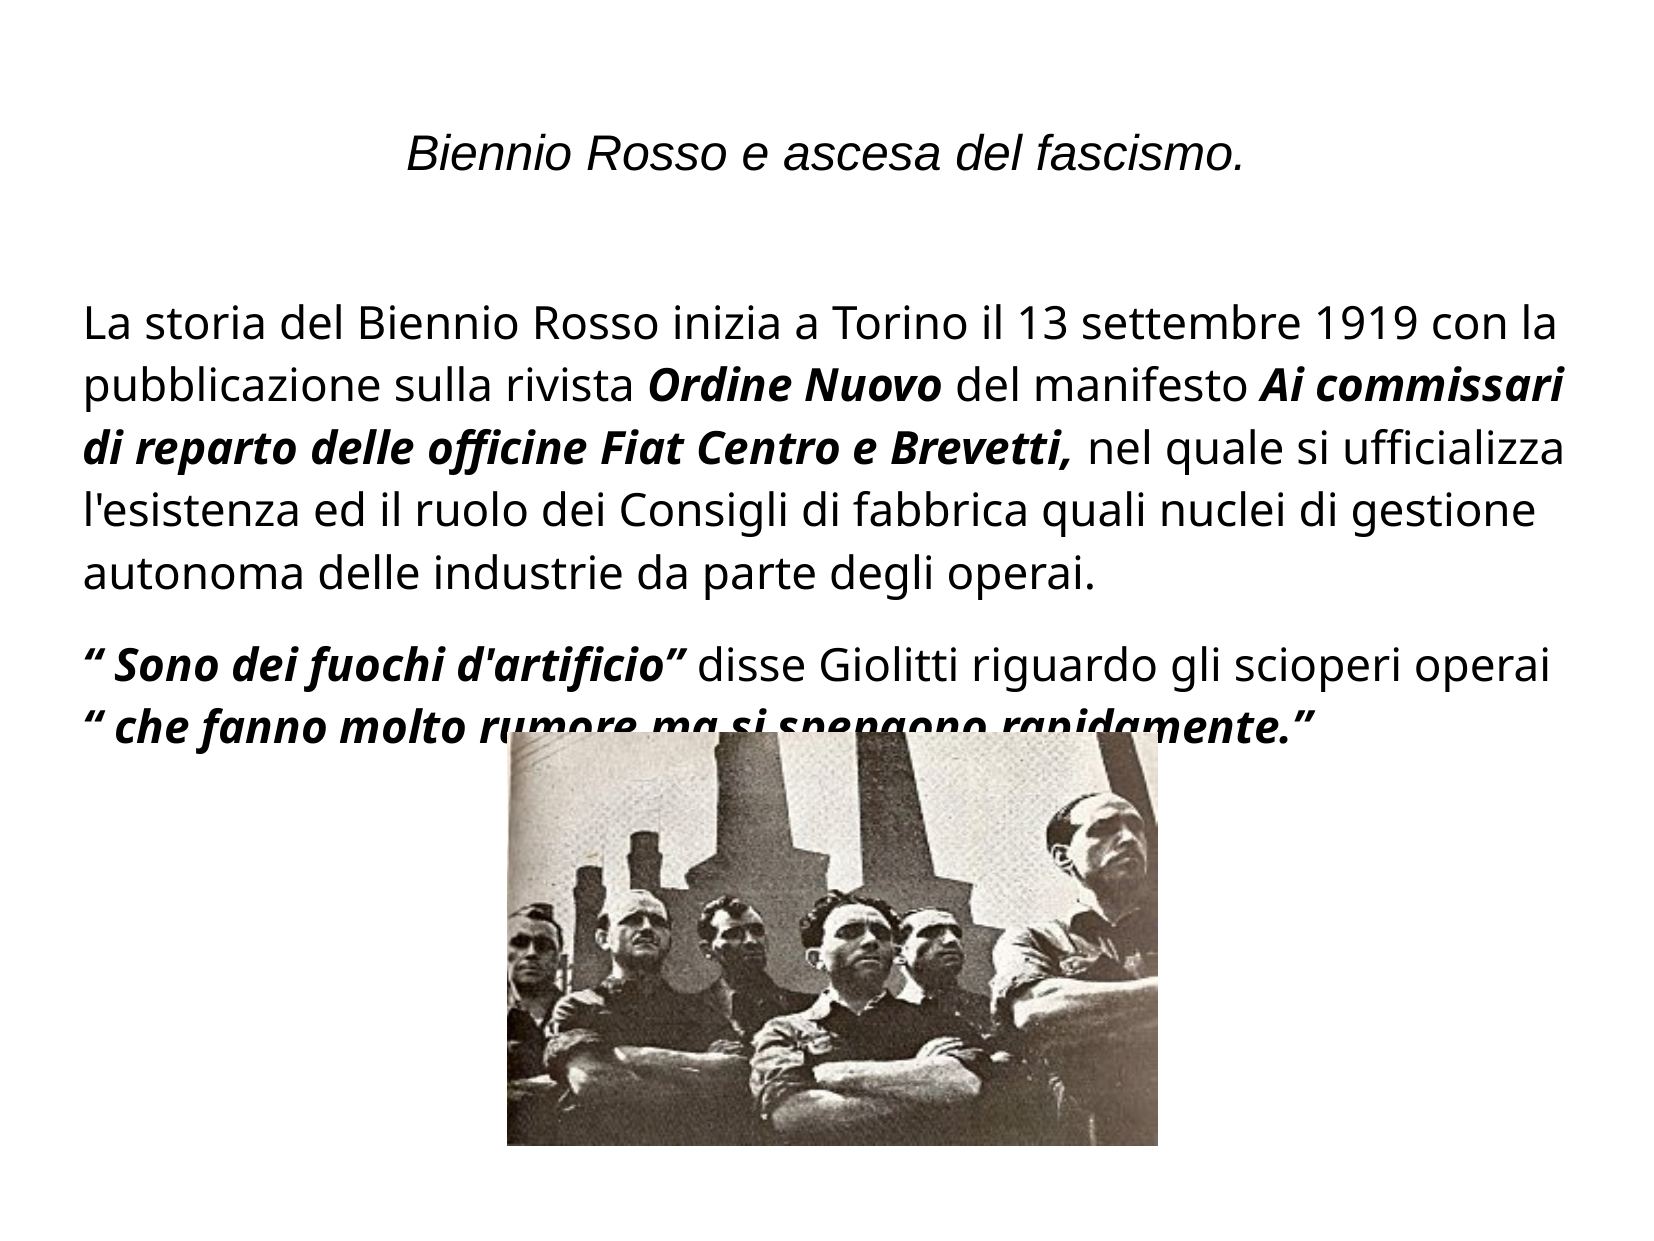

# Biennio Rosso e ascesa del fascismo.
La storia del Biennio Rosso inizia a Torino il 13 settembre 1919 con la pubblicazione sulla rivista Ordine Nuovo del manifesto Ai commissari di reparto delle officine Fiat Centro e Brevetti, nel quale si ufficializza l'esistenza ed il ruolo dei Consigli di fabbrica quali nuclei di gestione autonoma delle industrie da parte degli operai.
“ Sono dei fuochi d'artificio” disse Giolitti riguardo gli scioperi operai “ che fanno molto rumore ma si spengono rapidamente.”